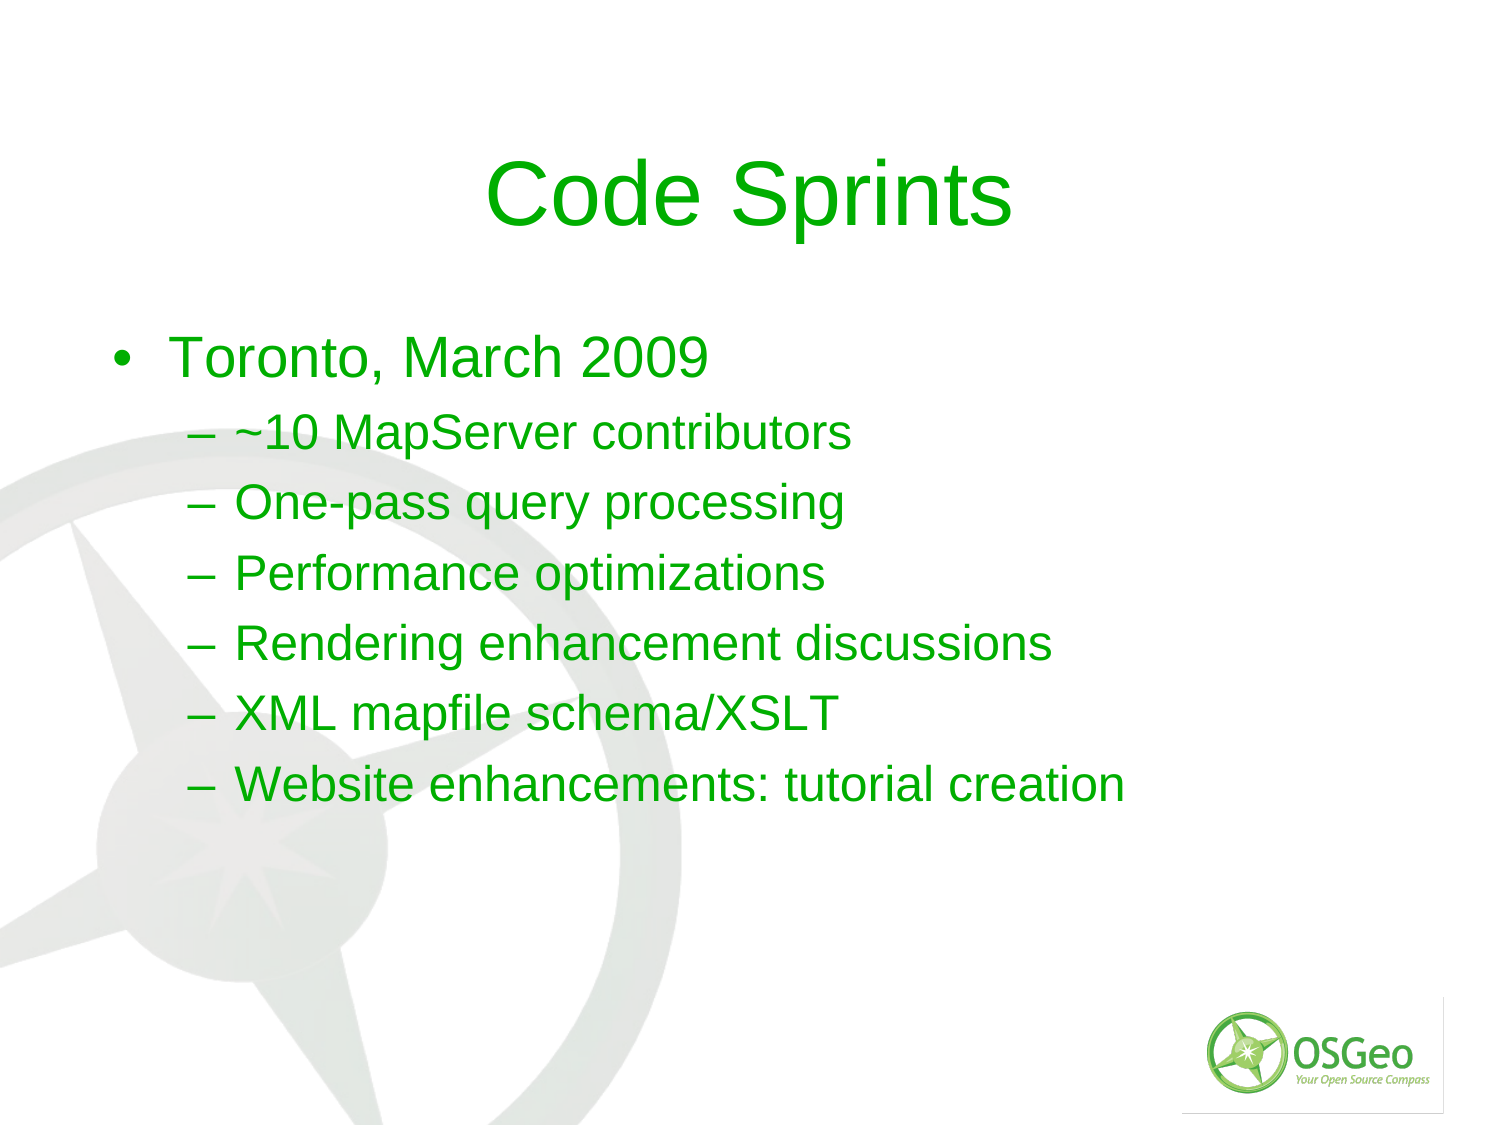

# Code Sprints
Toronto, March 2009
~10 MapServer contributors
One-pass query processing
Performance optimizations
Rendering enhancement discussions
XML mapfile schema/XSLT
Website enhancements: tutorial creation